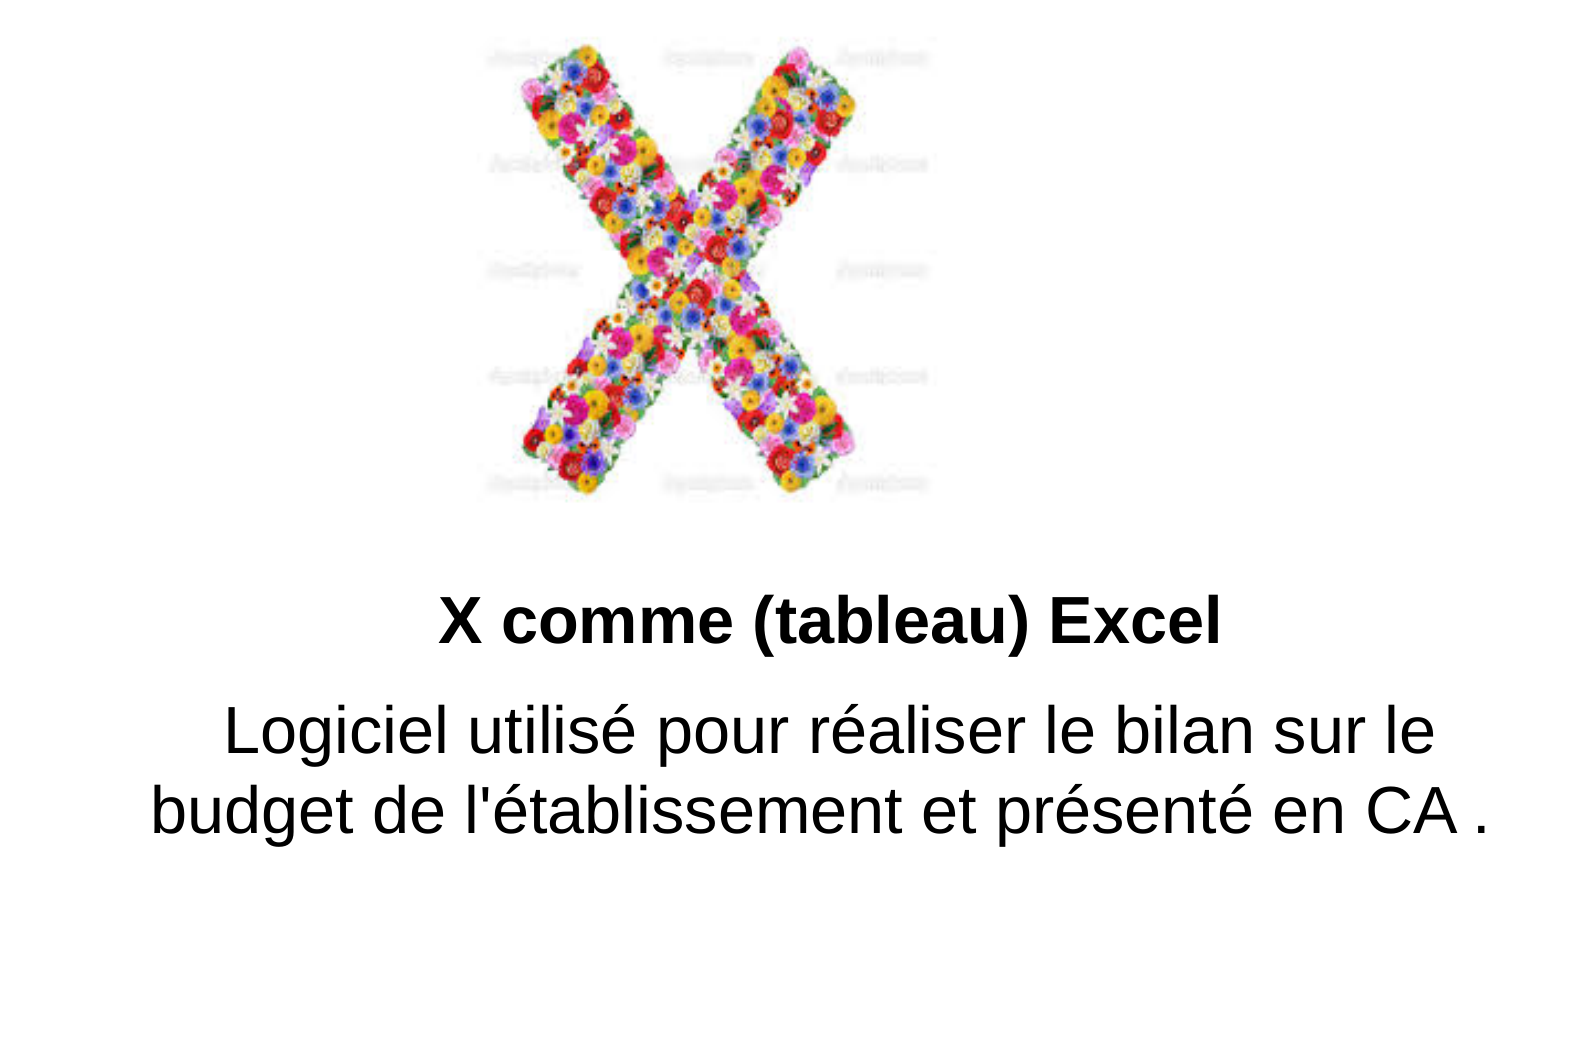

# X
X comme (tableau) Excel
Logiciel utilisé pour réaliser le bilan sur le budget de l'établissement et présenté en CA .